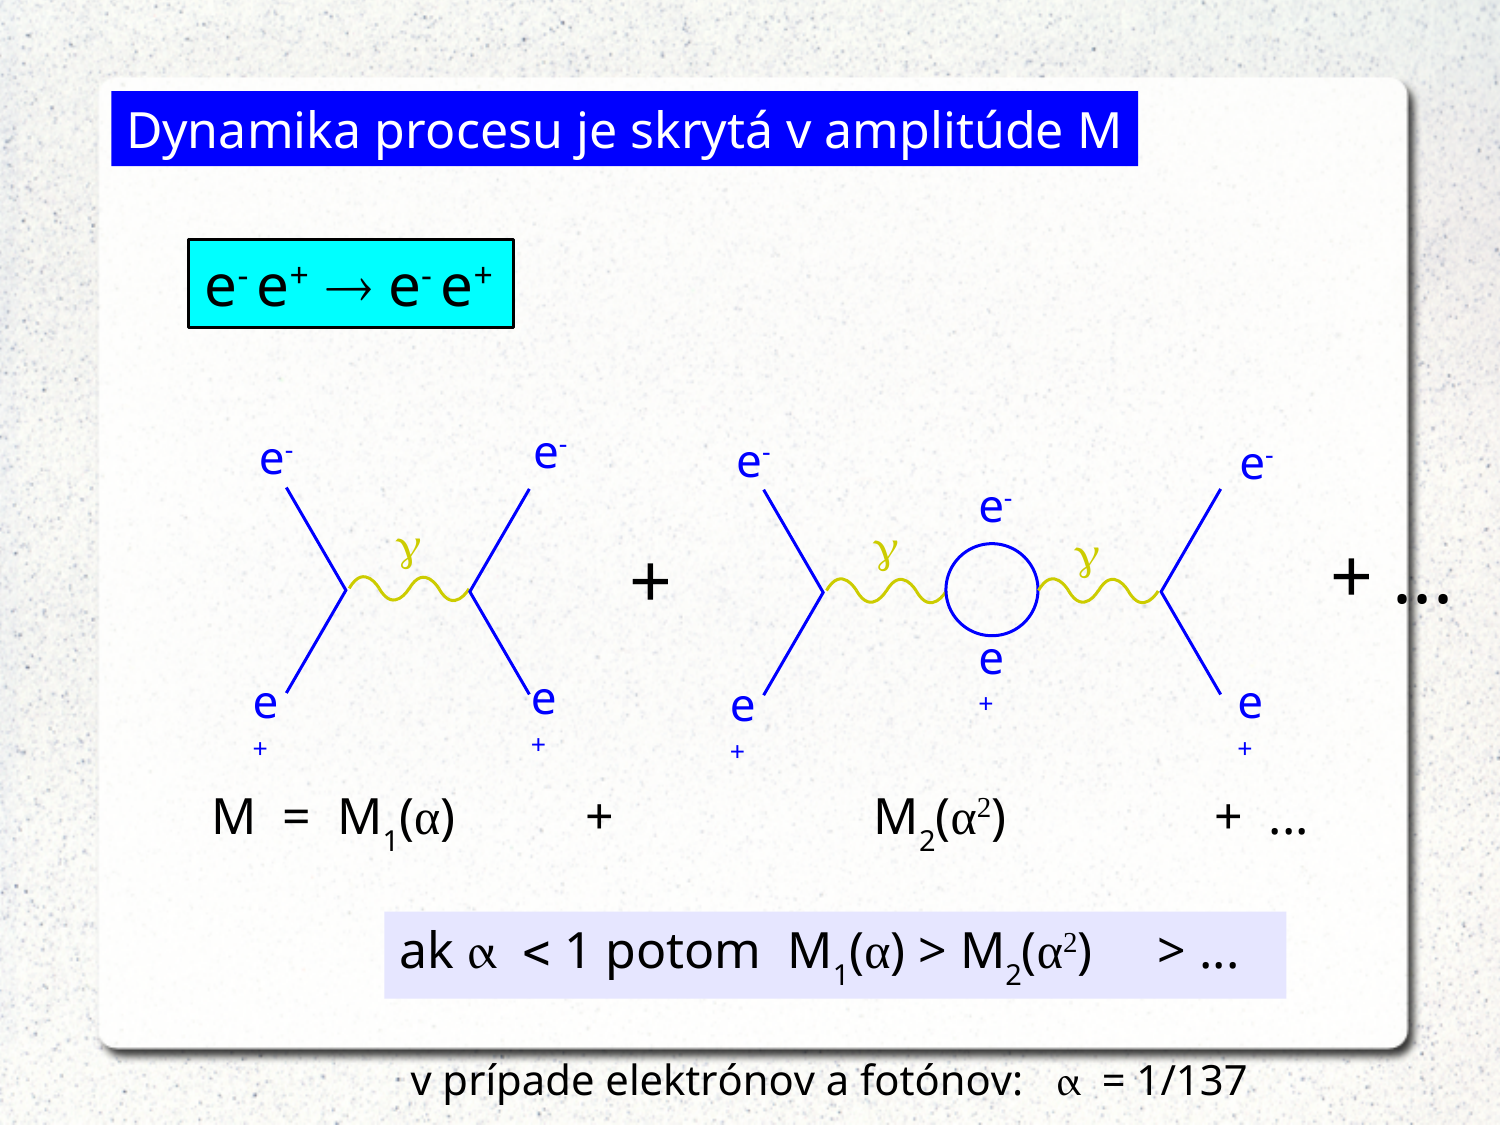

Dynamika procesu je skrytá v amplitúde M
e- e+  e- e+
e-
e-
g
e+
e+
e-
e-
e-
g
g
e+
e+
e+
+ ...
+
M = M1(α) + M2(α2) + ...
ak  < 1 potom M1(α) > M2(α2) > ...
v prípade elektrónov a fotónov:  = 1/137
Urýchľovačová fyzika 5
M.Gintner